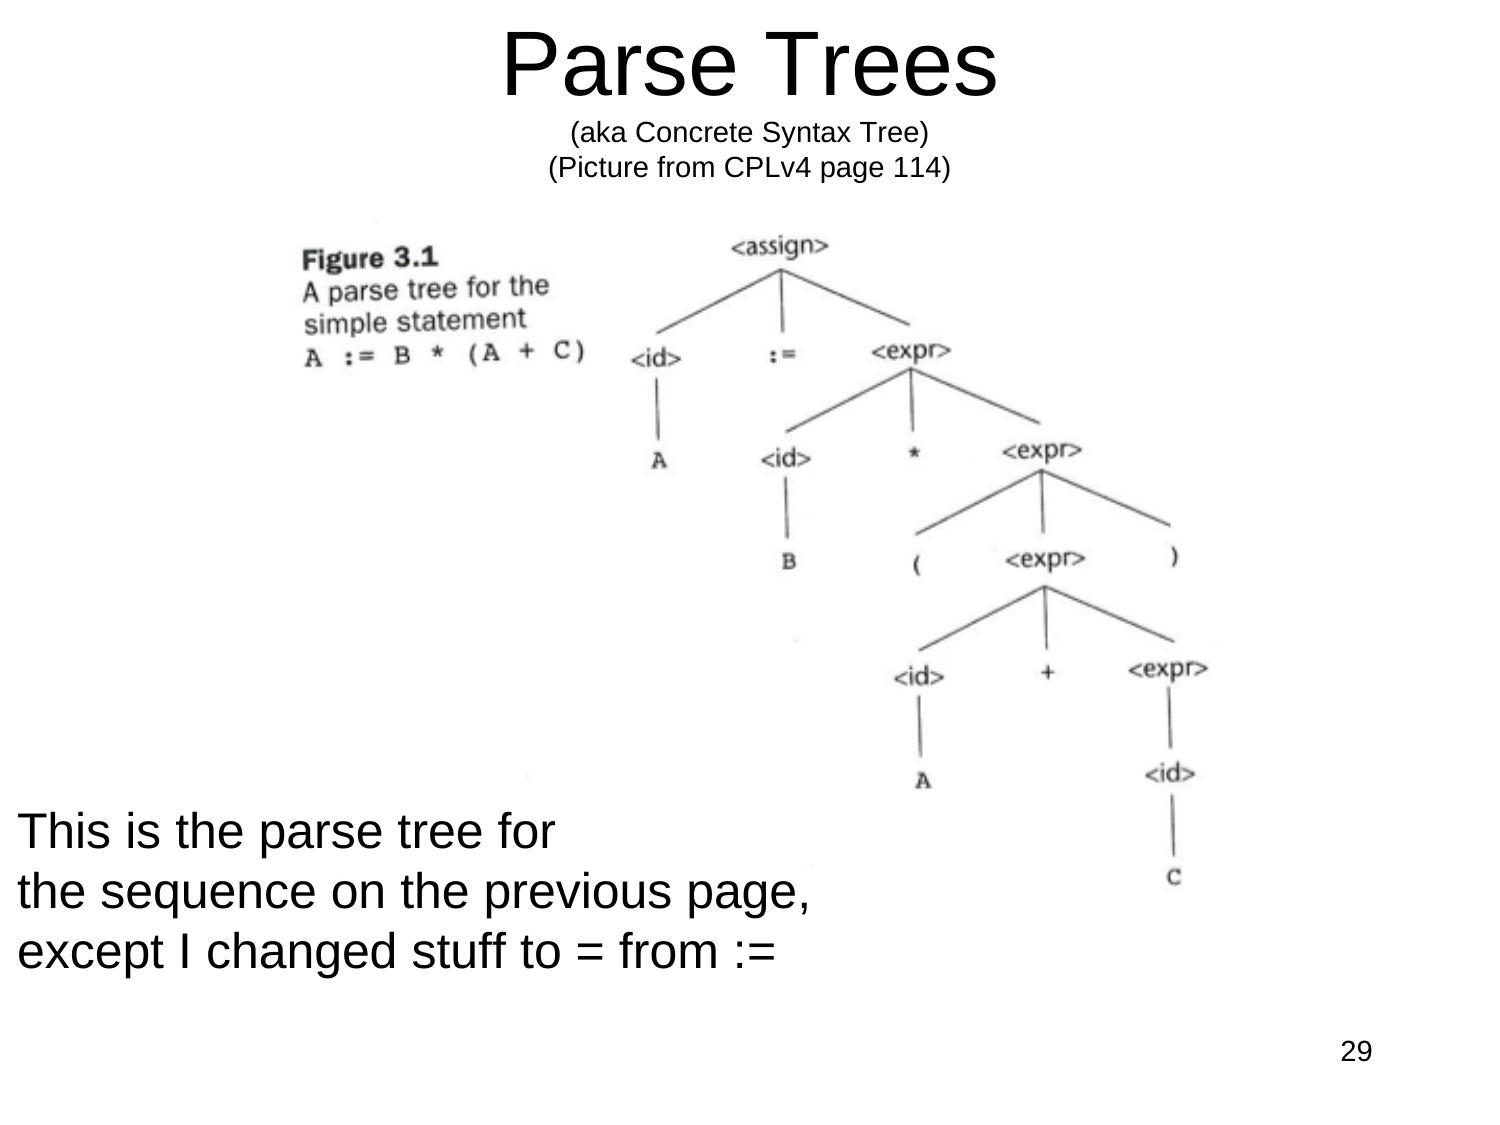

# Parse Trees (aka Concrete Syntax Tree) (Picture from CPLv4 page 114)
This is the parse tree for
the sequence on the previous page,
except I changed stuff to = from :=